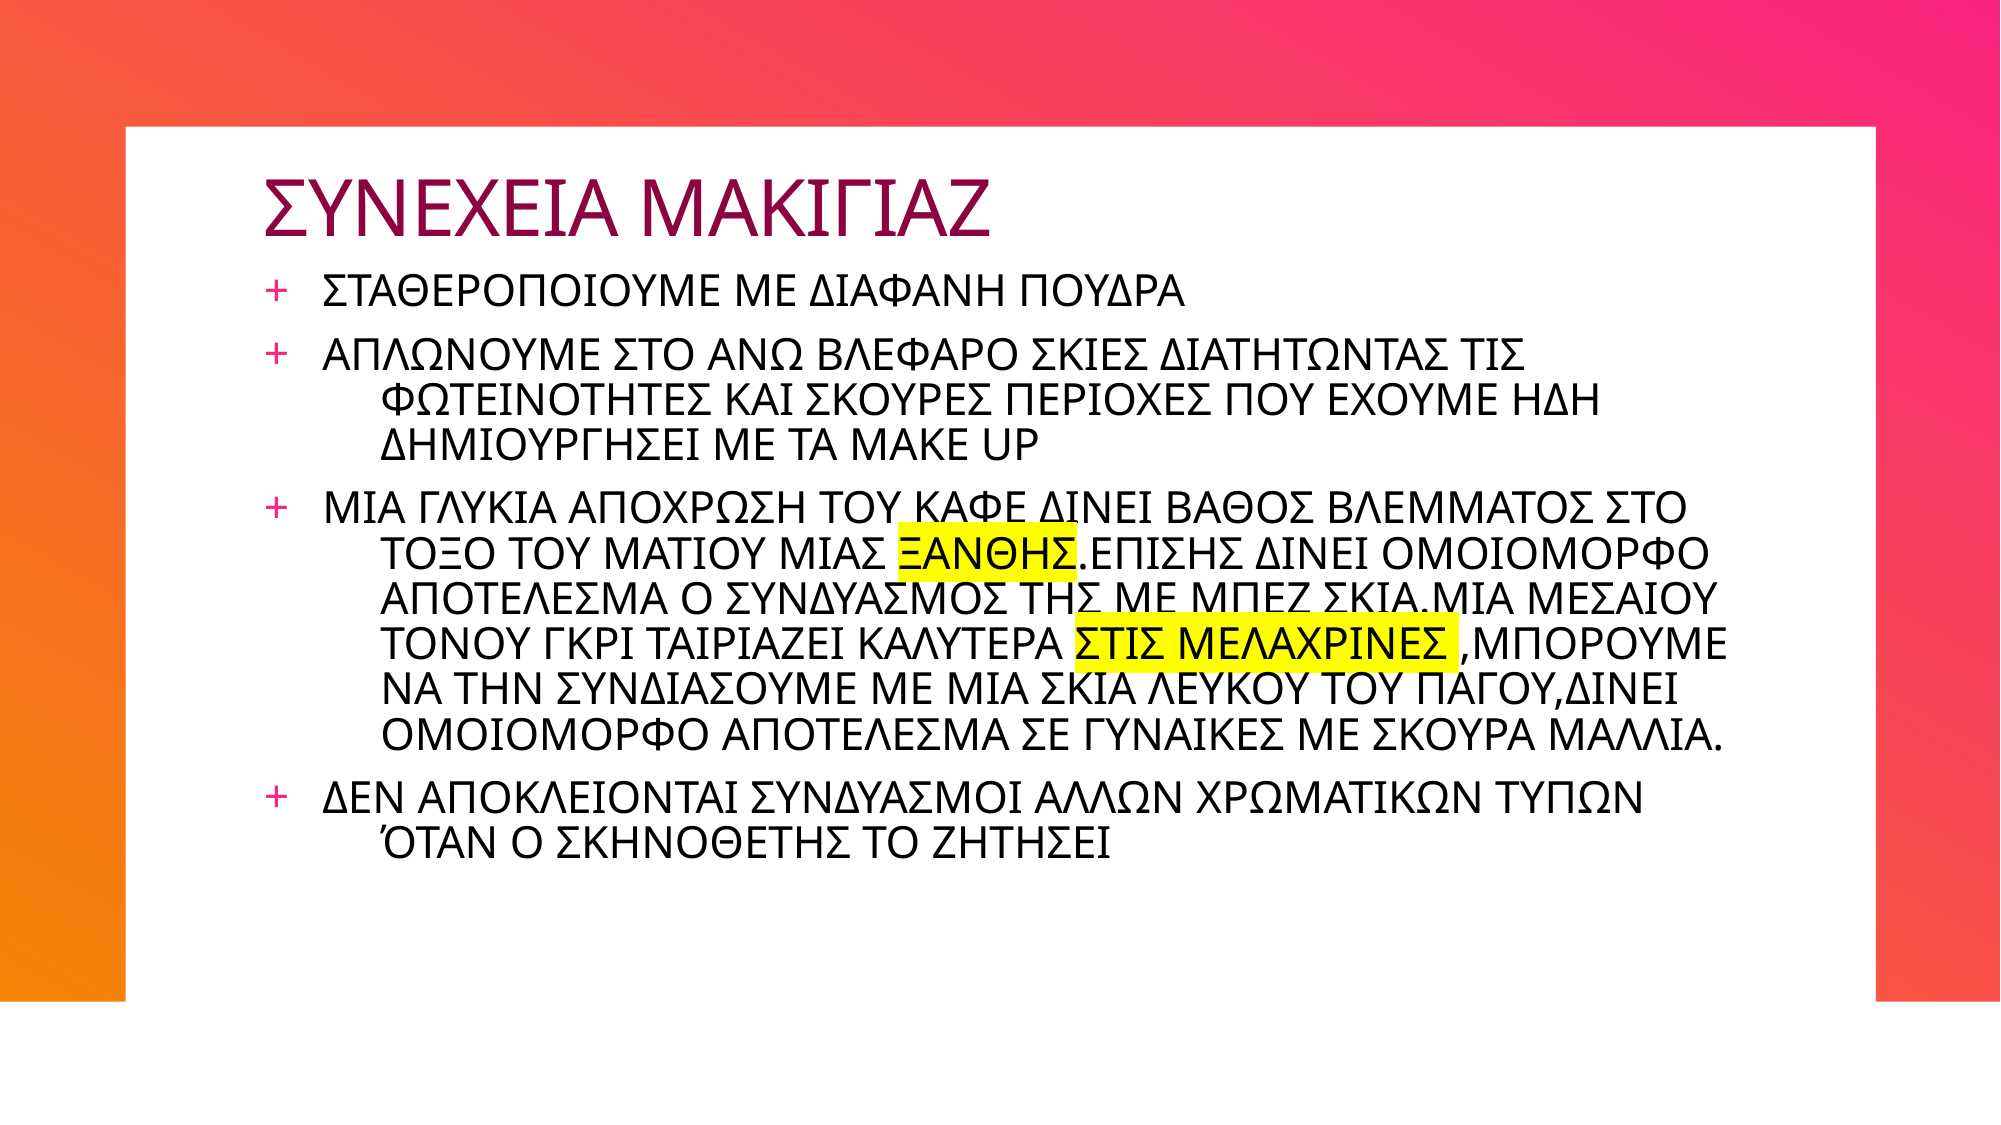

# ΣΥΝΕΧΕΙΑ ΜΑΚΙΓΙΑΖ
ΣΤΑΘΕΡΟΠΟΙΟΥΜΕ ΜΕ ΔΙΑΦΑΝΗ ΠΟΥΔΡΑ
ΑΠΛΩΝΟΥΜΕ ΣΤΟ ΑΝΩ ΒΛΕΦΑΡΟ ΣΚΙΕΣ ΔΙΑΤΗΤΩΝΤΑΣ ΤΙΣ ΦΩΤΕΙΝΟΤΗΤΕΣ ΚΑΙ ΣΚΟΥΡΕΣ ΠΕΡΙΟΧΕΣ ΠΟΥ ΕΧΟΥΜΕ ΗΔΗ ΔΗΜΙΟΥΡΓΗΣΕΙ ΜΕ ΤΑ MAKE UP
ΜΙΑ ΓΛΥΚΙΑ ΑΠΟΧΡΩΣΗ ΤΟΥ ΚΑΦΕ ΔΙΝΕΙ ΒΑΘΟΣ ΒΛΕΜΜΑΤΟΣ ΣΤΟ ΤΟΞΟ ΤΟΥ ΜΑΤΙΟΥ ΜΙΑΣ ΞΑΝΘΗΣ.ΕΠΙΣΗΣ ΔΙΝΕΙ ΟΜΟΙΟΜΟΡΦΟ ΑΠΟΤΕΛΕΣΜΑ Ο ΣΥΝΔΥΑΣΜΟΣ ΤΗΣ ΜΕ ΜΠΕΖ ΣΚΙΑ.ΜΙΑ ΜΕΣΑΙΟΥ ΤΟΝΟΥ ΓΚΡΙ ΤΑΙΡΙΑΖΕΙ ΚΑΛΥΤΕΡΑ ΣΤΙΣ ΜΕΛΑΧΡΙΝΕΣ ,ΜΠΟΡΟΥΜΕ ΝΑ ΤΗΝ ΣΥΝΔΙΑΣΟΥΜΕ ΜΕ ΜΙΑ ΣΚΙΑ ΛΕΥΚΟΥ ΤΟΥ ΠΑΓΟΥ,ΔΙΝΕΙ ΟΜΟΙΟΜΟΡΦΟ ΑΠΟΤΕΛΕΣΜΑ ΣΕ ΓΥΝΑΙΚΕΣ ΜΕ ΣΚΟΥΡΑ ΜΑΛΛΙΑ.
ΔΕΝ ΑΠΟΚΛΕΙΟΝΤΑΙ ΣΥΝΔΥΑΣΜΟΙ ΑΛΛΩΝ ΧΡΩΜΑΤΙΚΩΝ ΤΥΠΩΝ ΌΤΑΝ Ο ΣΚΗΝΟΘΕΤΗΣ ΤΟ ΖΗΤΗΣΕΙ